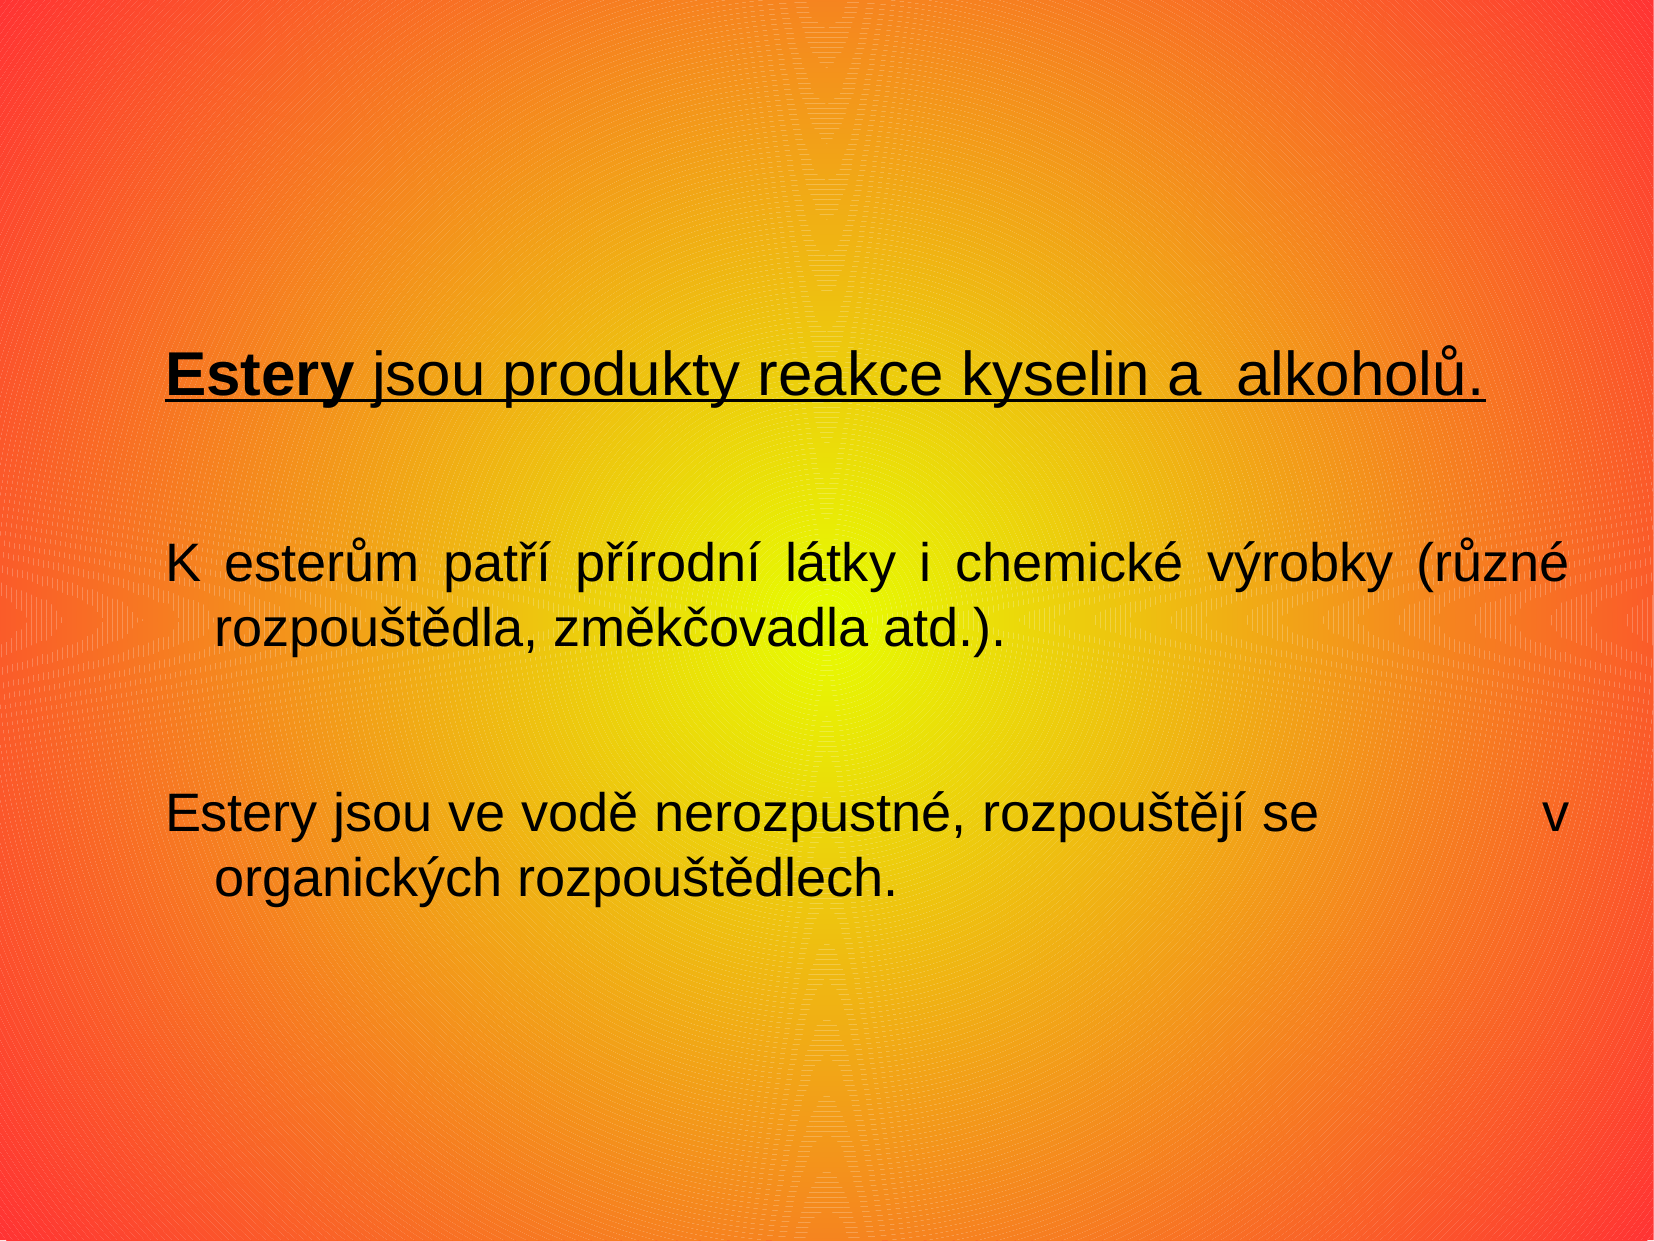

# Estery jsou produkty reakce kyselin a alkoholů.
K esterům patří přírodní látky i chemické výrobky (různé rozpouštědla, změkčovadla atd.).
Estery jsou ve vodě nerozpustné, rozpouštějí se v organických rozpouštědlech.